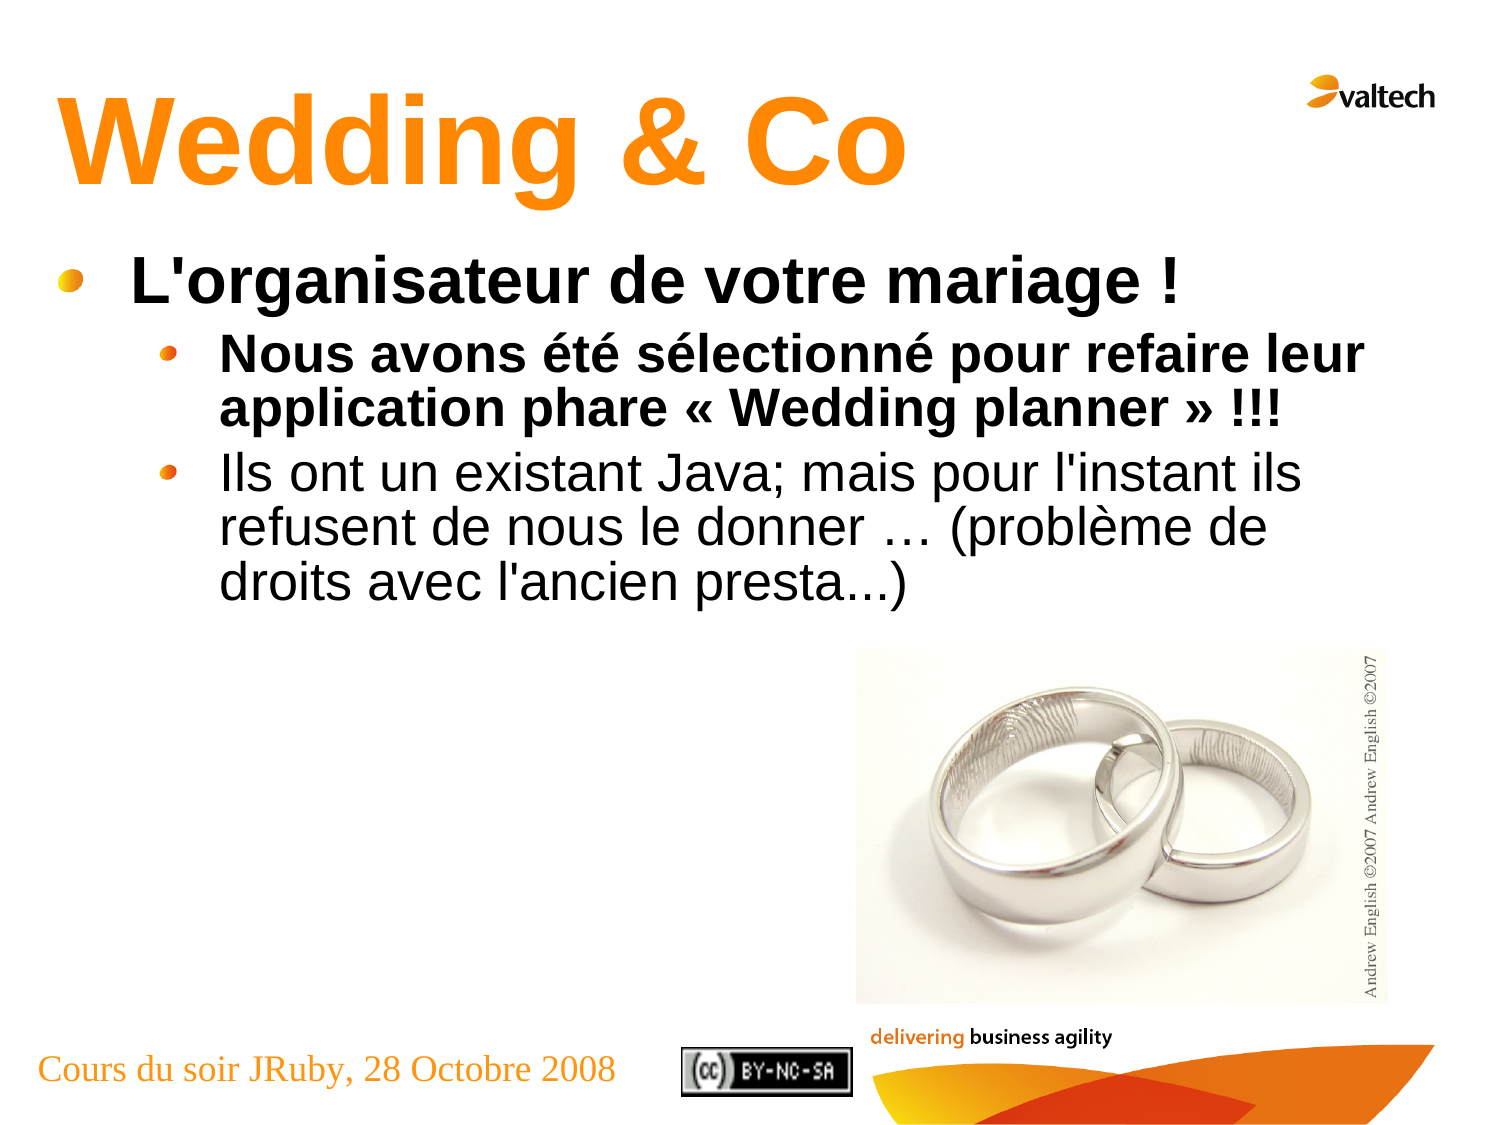

# Wedding & Co
L'organisateur de votre mariage !
Nous avons été sélectionné pour refaire leur application phare « Wedding planner » !!!
Ils ont un existant Java; mais pour l'instant ils refusent de nous le donner … (problème de droits avec l'ancien presta...)
Cours du soir JRuby, 28 Octobre 2008